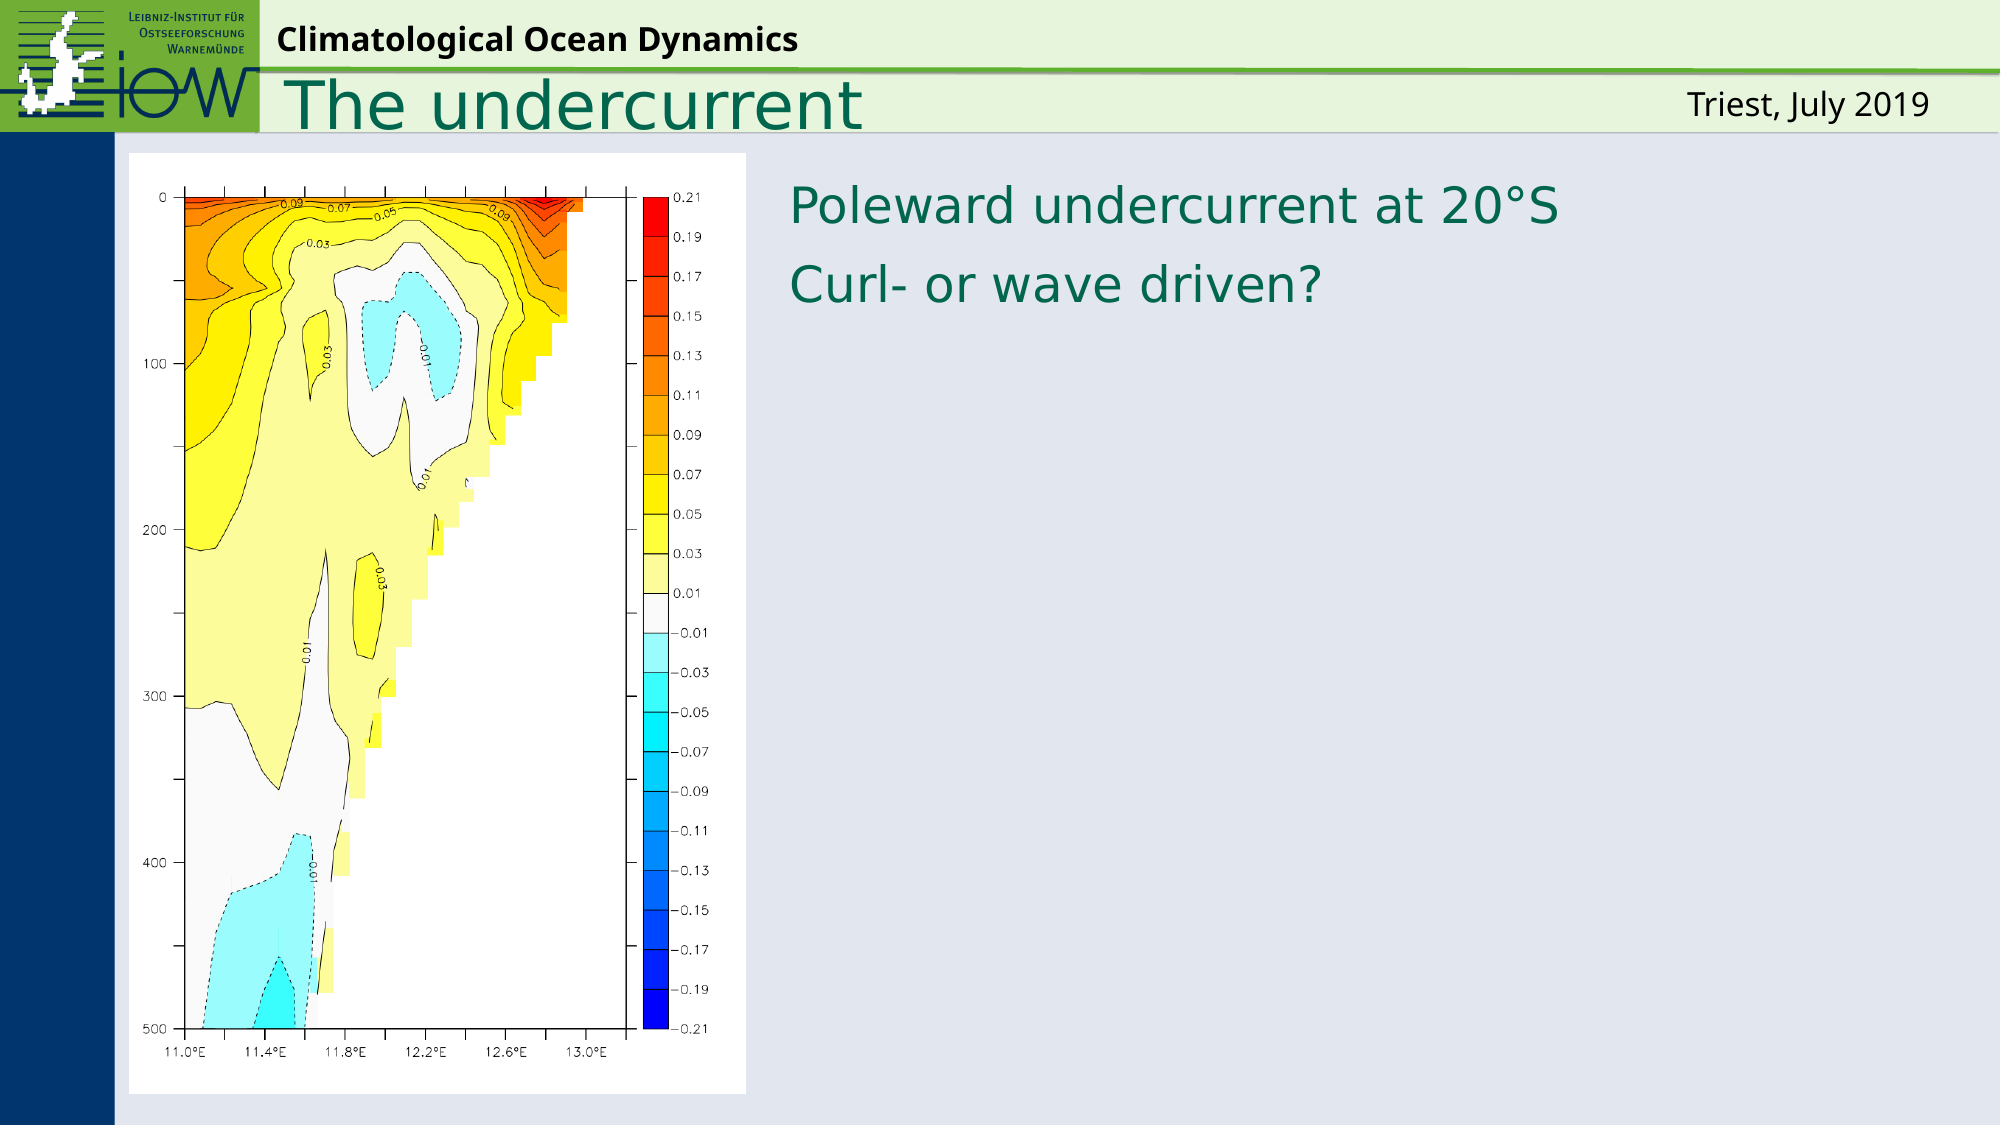

The undercurrent
Poleward undercurrent at 20°S
Curl- or wave driven?